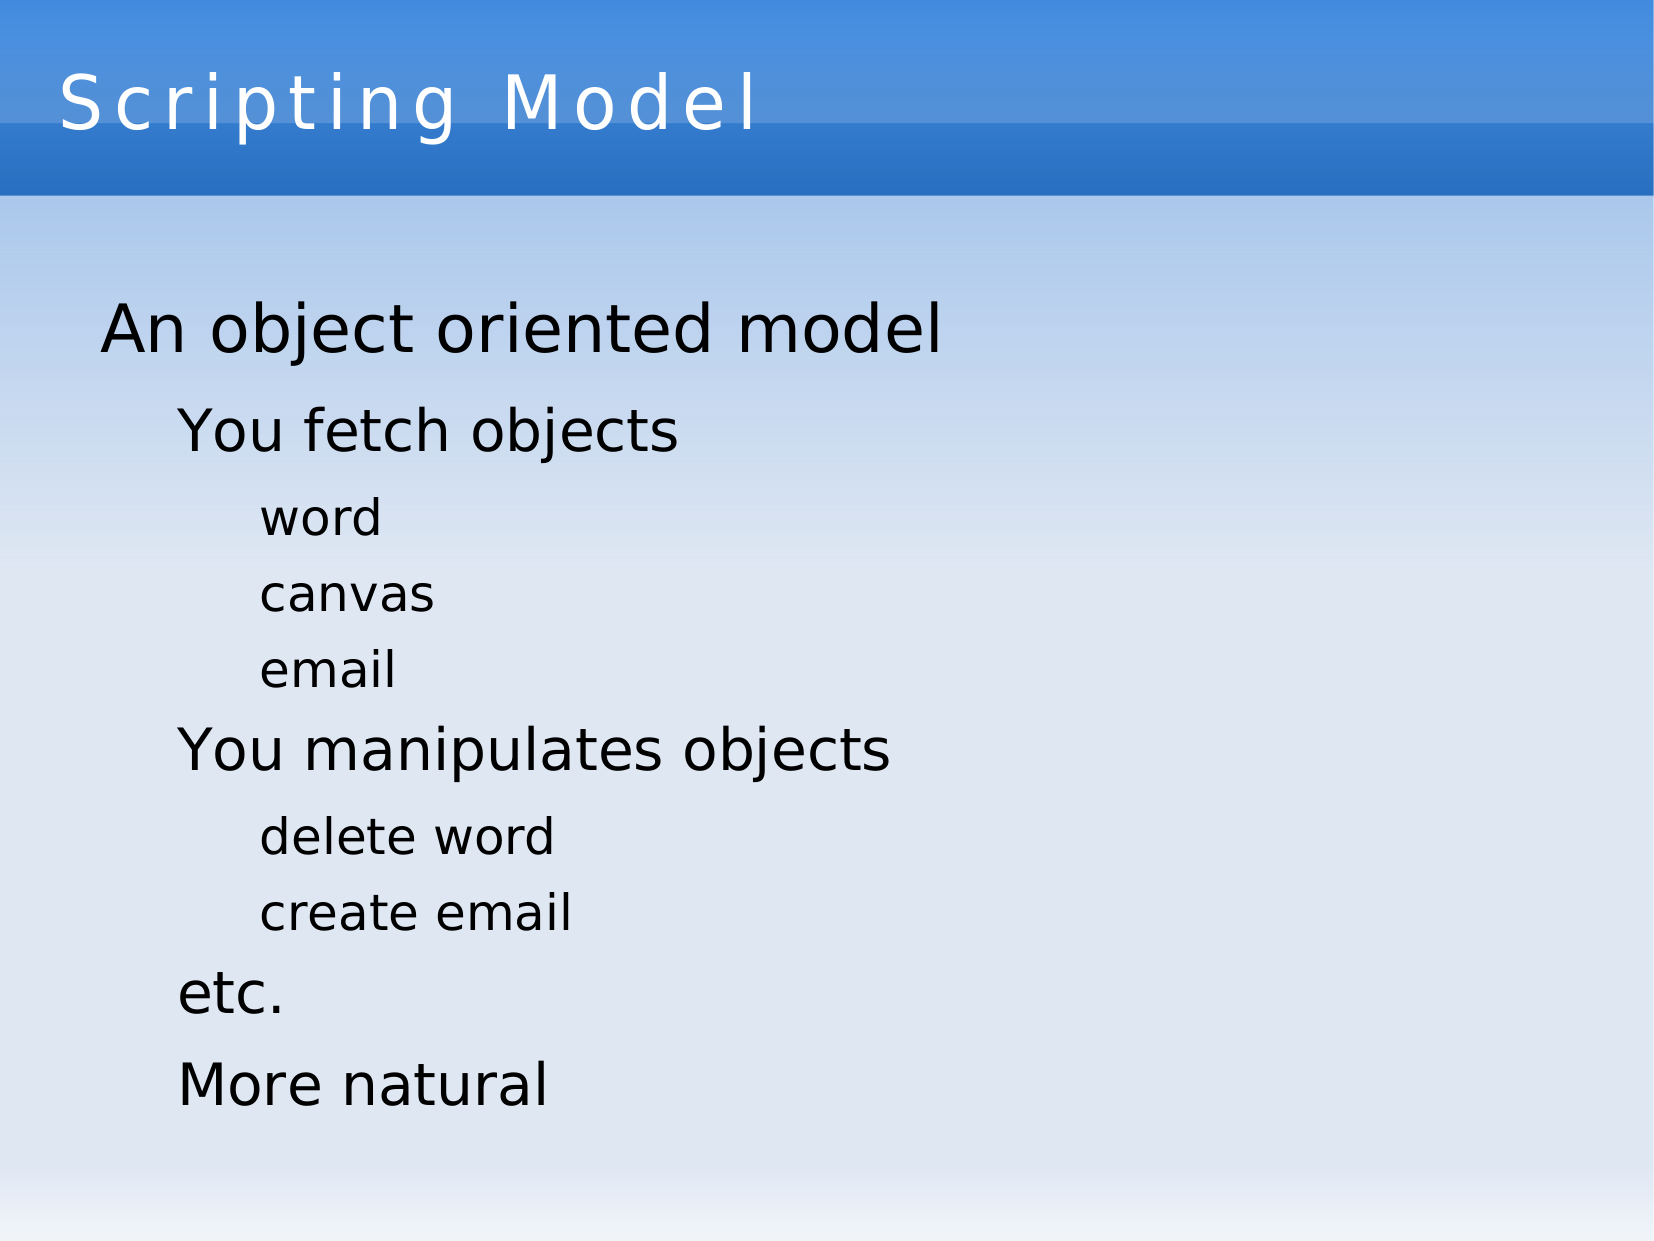

# Scripting Model
An object oriented model
You fetch objects
word
canvas
email
You manipulates objects
delete word
create email
etc.
More natural